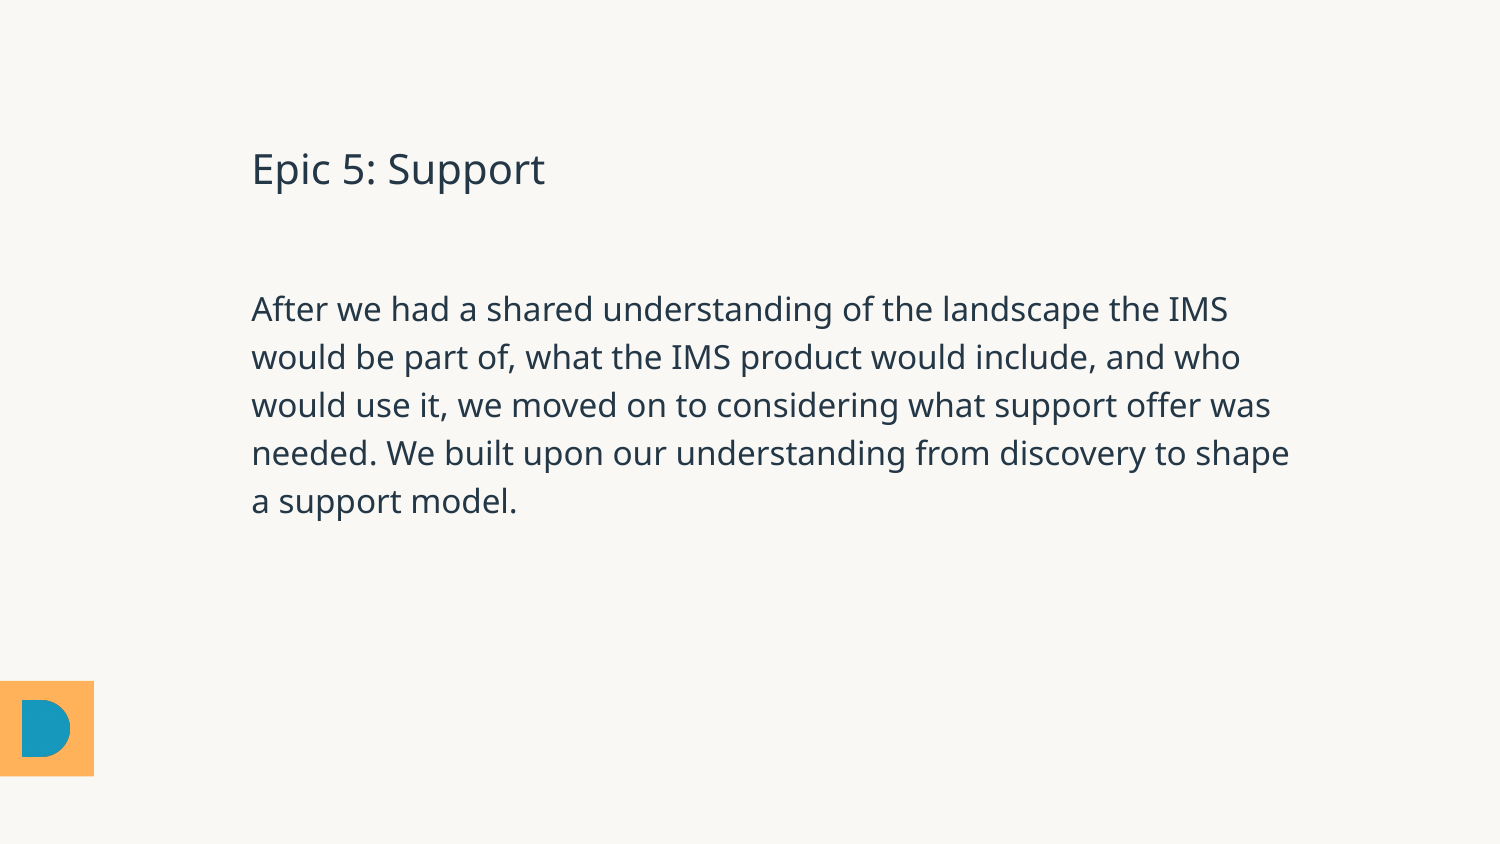

# Epic 5: Support
After we had a shared understanding of the landscape the IMS would be part of, what the IMS product would include, and who would use it, we moved on to considering what support offer was needed. We built upon our understanding from discovery to shape a support model.